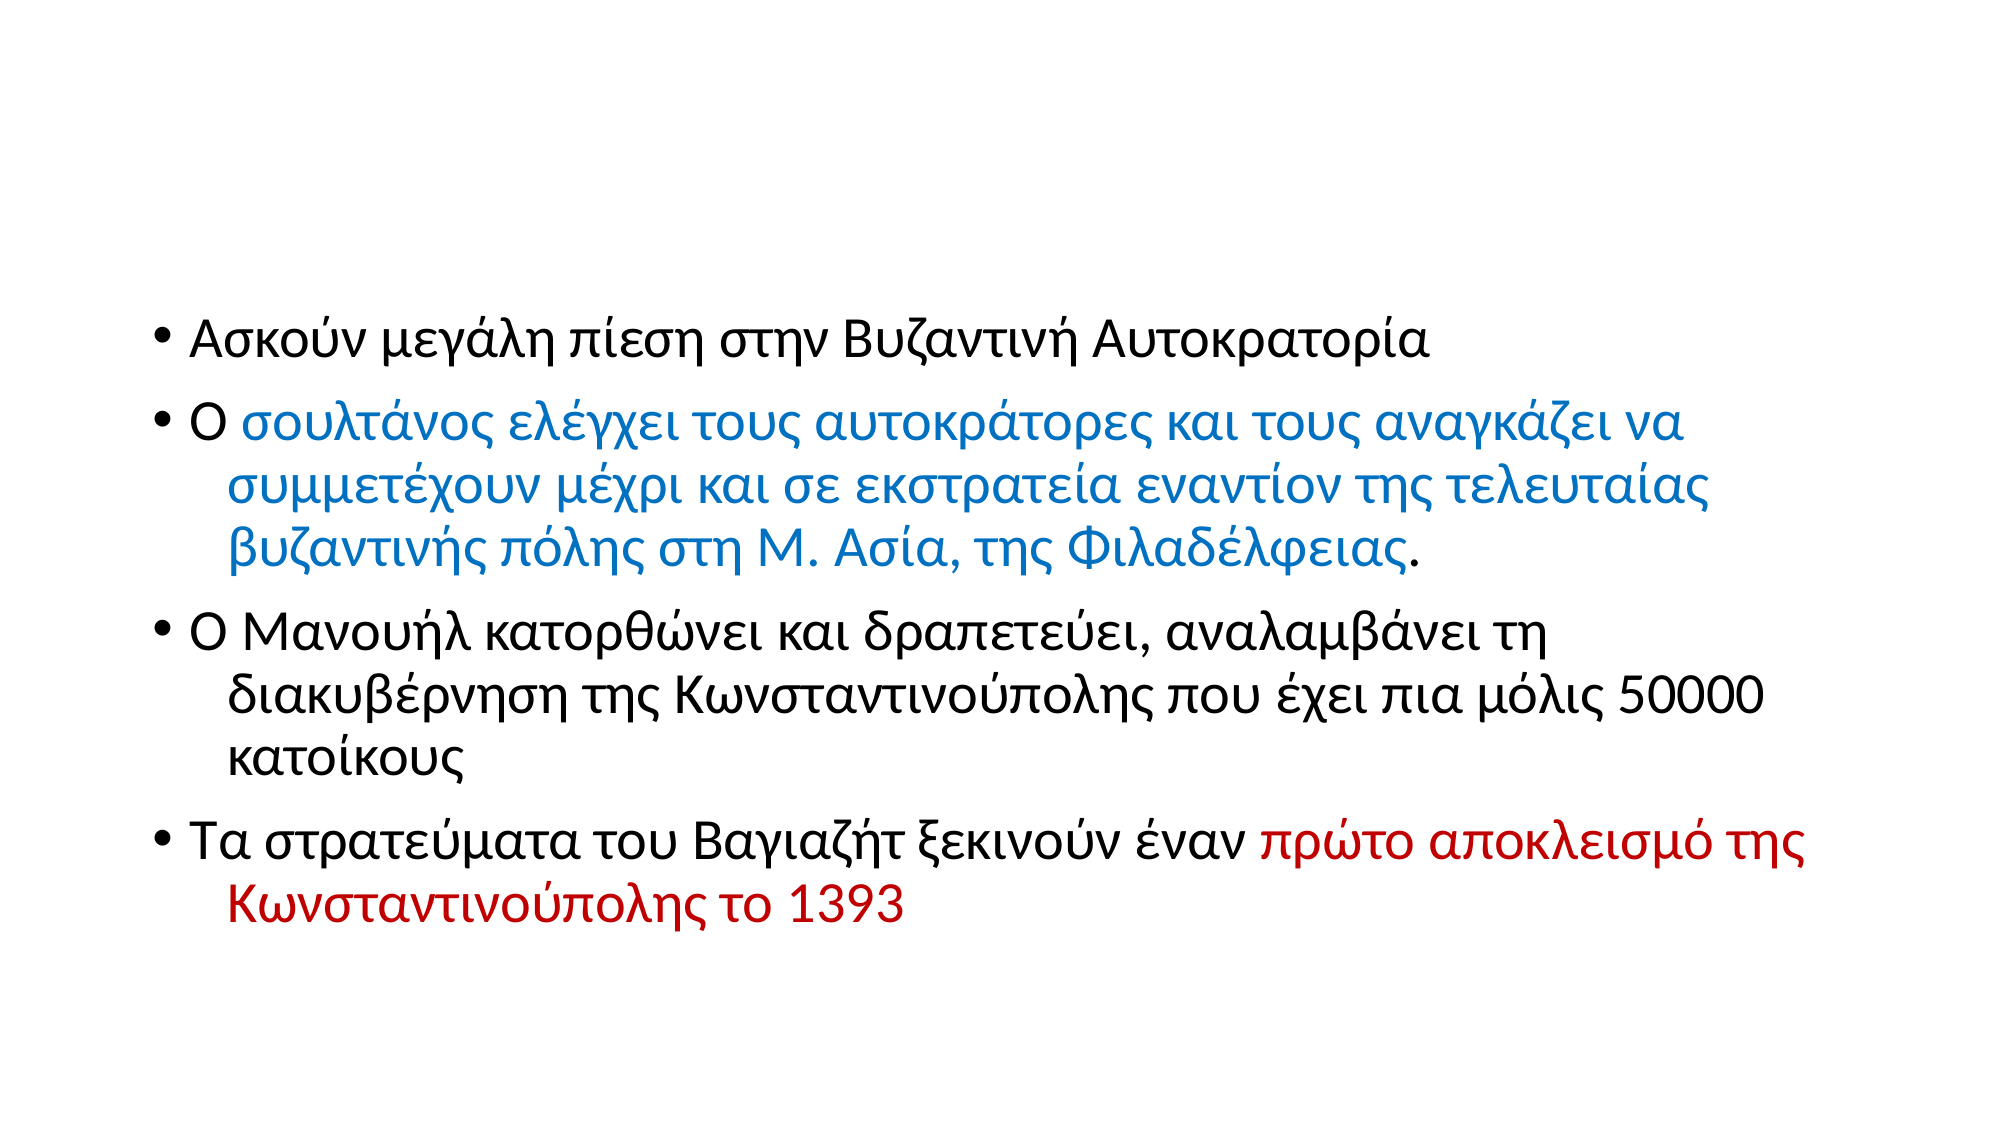

#
Ασκούν μεγάλη πίεση στην Βυζαντινή Αυτοκρατορία
Ο σουλτάνος ελέγχει τους αυτοκράτορες και τους αναγκάζει να συμμετέχουν μέχρι και σε εκστρατεία εναντίον της τελευταίας βυζαντινής πόλης στη Μ. Ασία, της Φιλαδέλφειας.
Ο Μανουήλ κατορθώνει και δραπετεύει, αναλαμβάνει τη διακυβέρνηση της Κωνσταντινούπολης που έχει πια μόλις 50000 κατοίκους
Τα στρατεύματα του Βαγιαζήτ ξεκινούν έναν πρώτο αποκλεισμό της Κωνσταντινούπολης το 1393